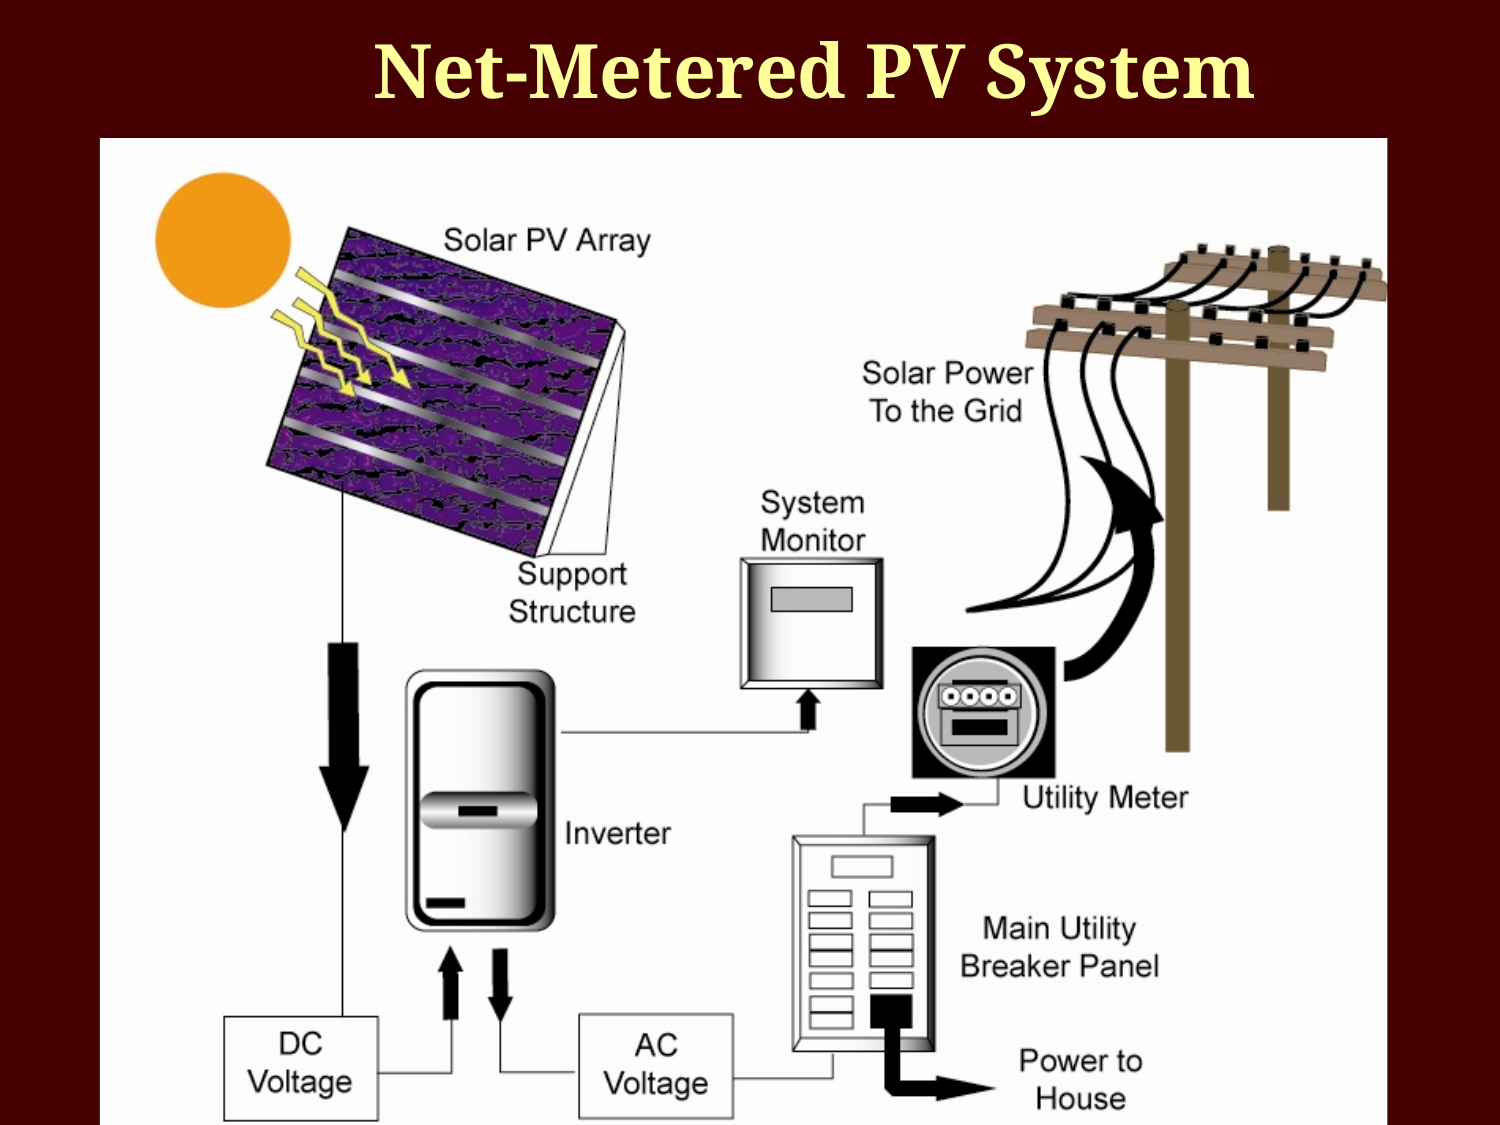

# Net-Metered PV System
Engineering Photovoltaic Systems
16